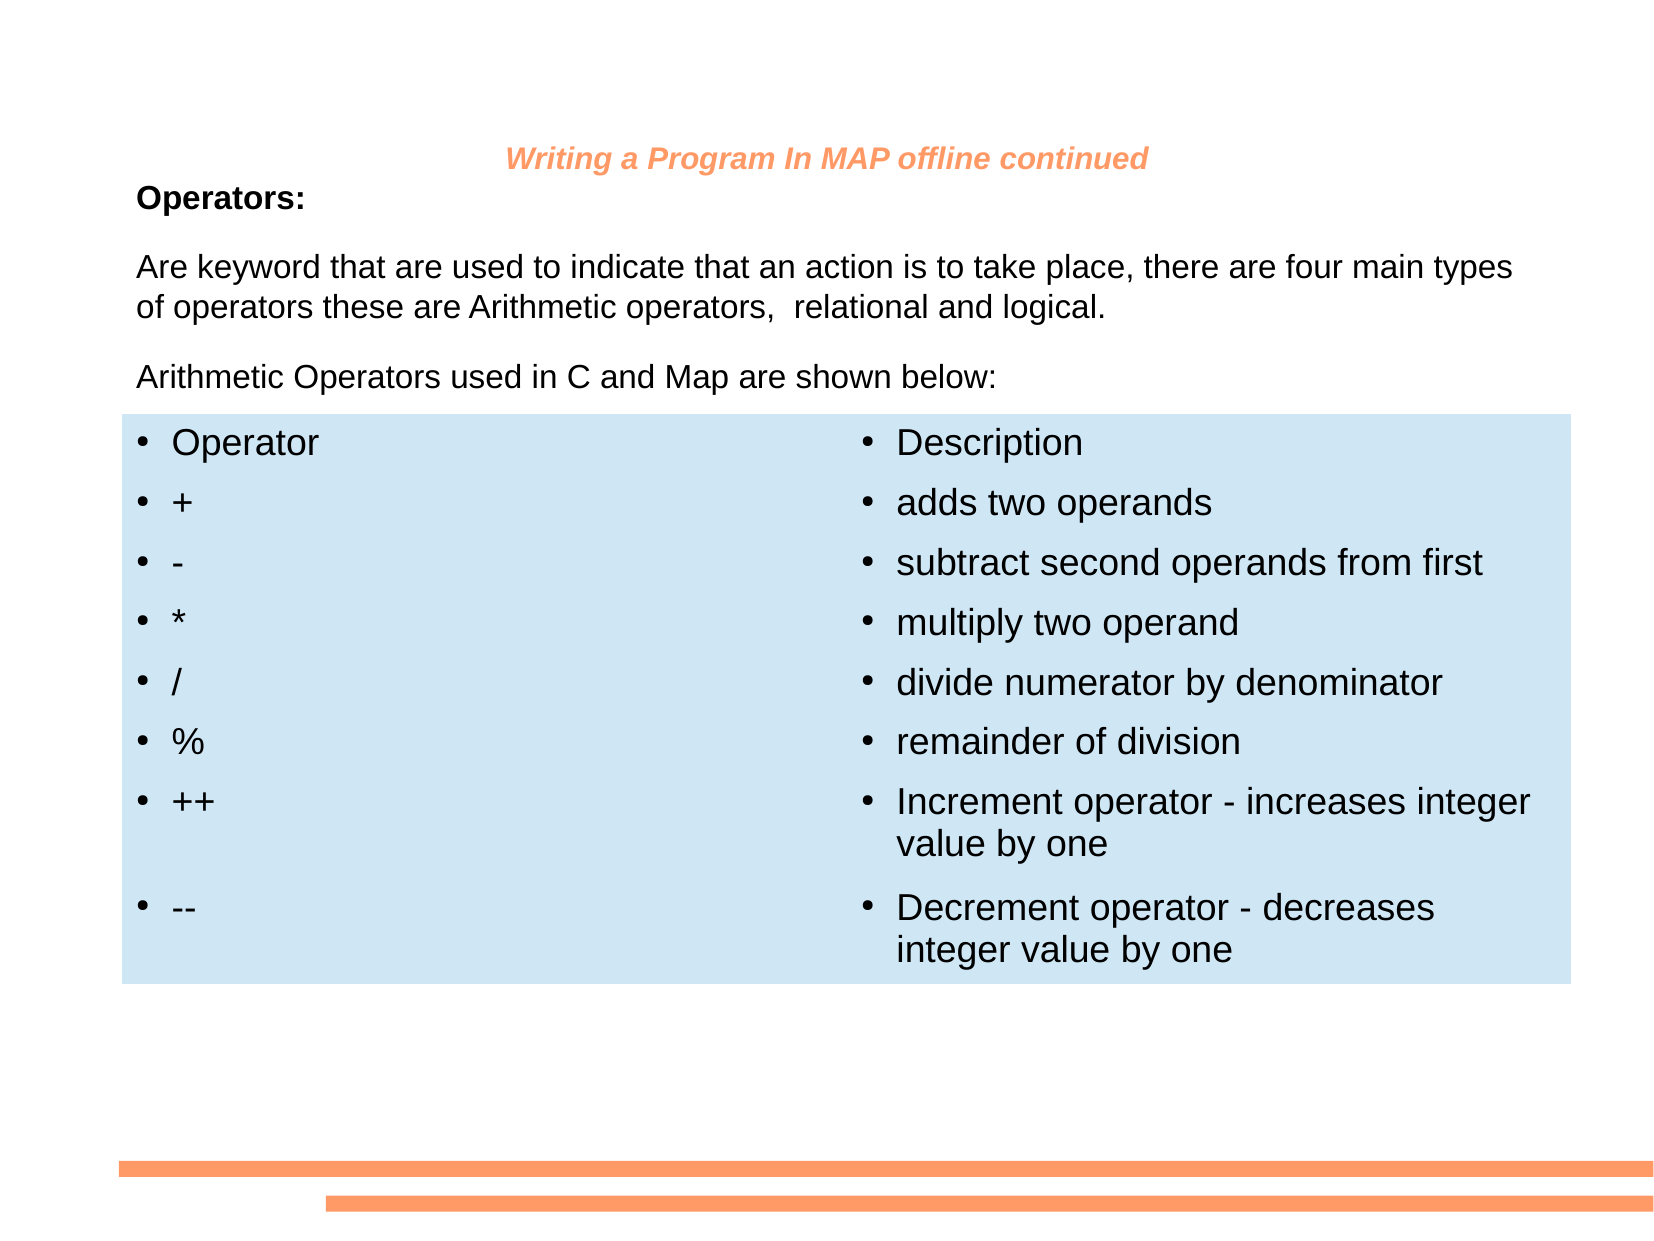

# Writing a Program In MAP offline continued
Operators:
Are keyword that are used to indicate that an action is to take place, there are four main types of operators these are Arithmetic operators, relational and logical.
Arithmetic Operators used in C and Map are shown below:
| Operator | Description |
| --- | --- |
| + | adds two operands |
| - | subtract second operands from first |
| \* | multiply two operand |
| / | divide numerator by denominator |
| % | remainder of division |
| ++ | Increment operator - increases integer value by one |
| -- | Decrement operator - decreases integer value by one |